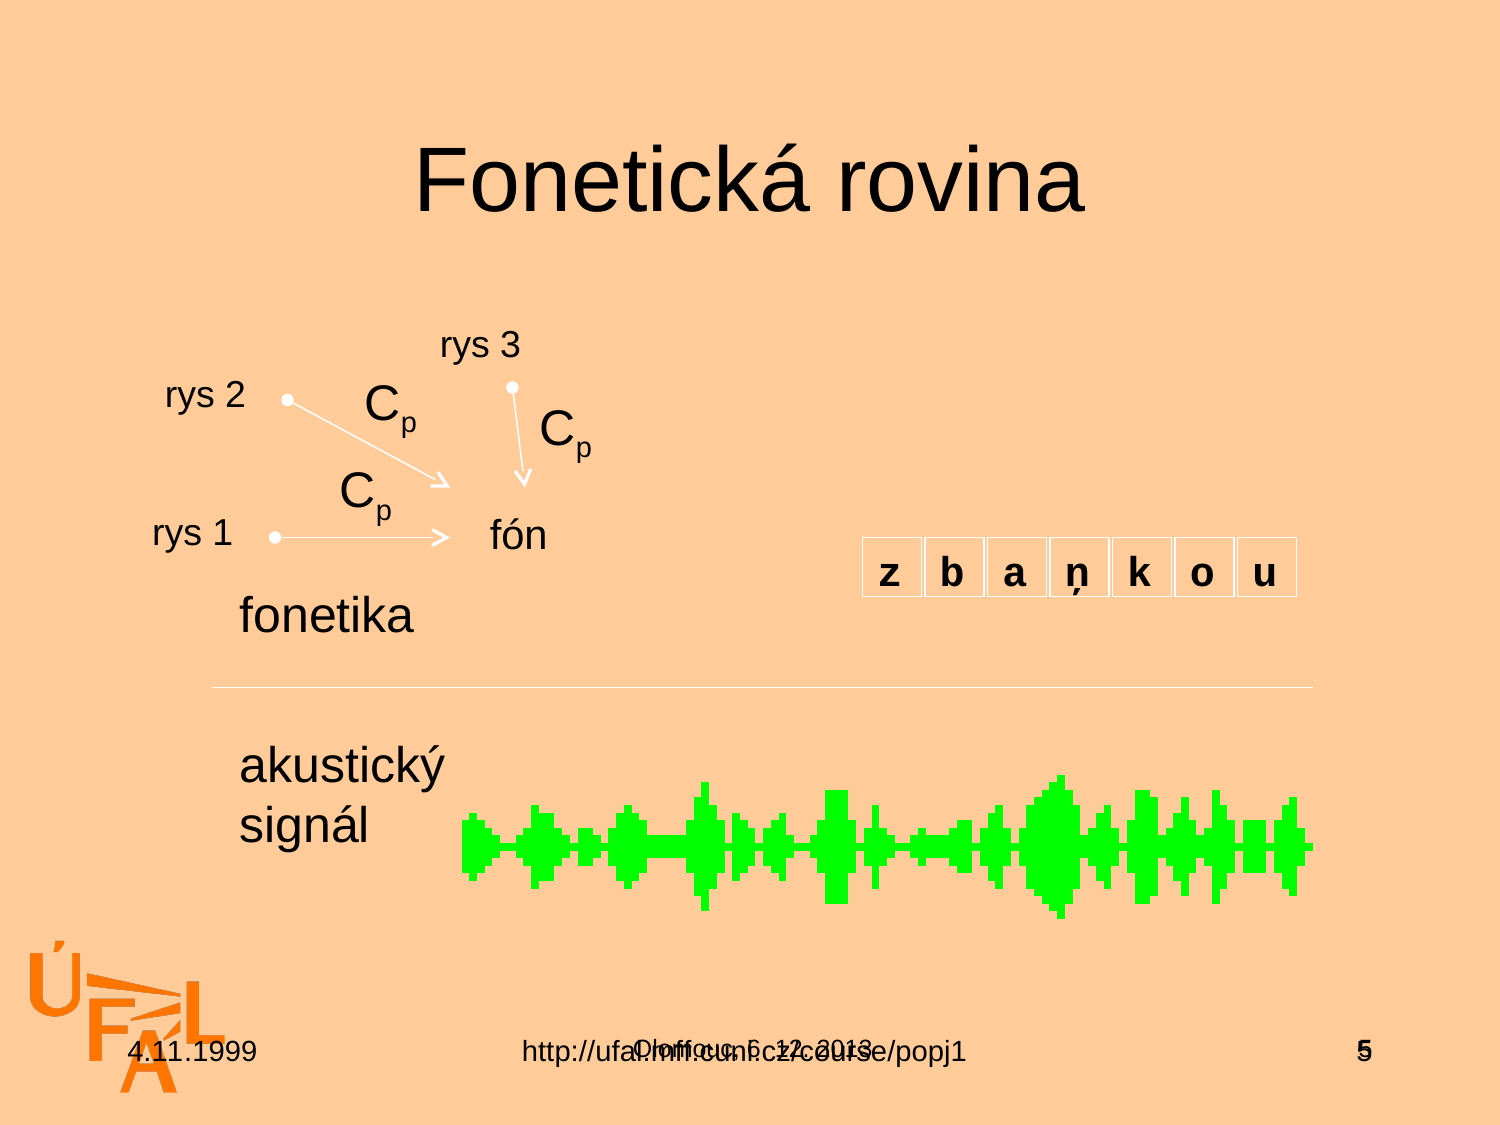

# Fonetická rovina
rys 3
rys 2
Cp
Cp
Cp
rys 1
fón
z
b
a
ņ
k
o
u
fonetika
akustický signál
4.11.1999
Olomouc, 6. 12. 2013
http://ufal.mff.cuni.cz/course/popj1
5